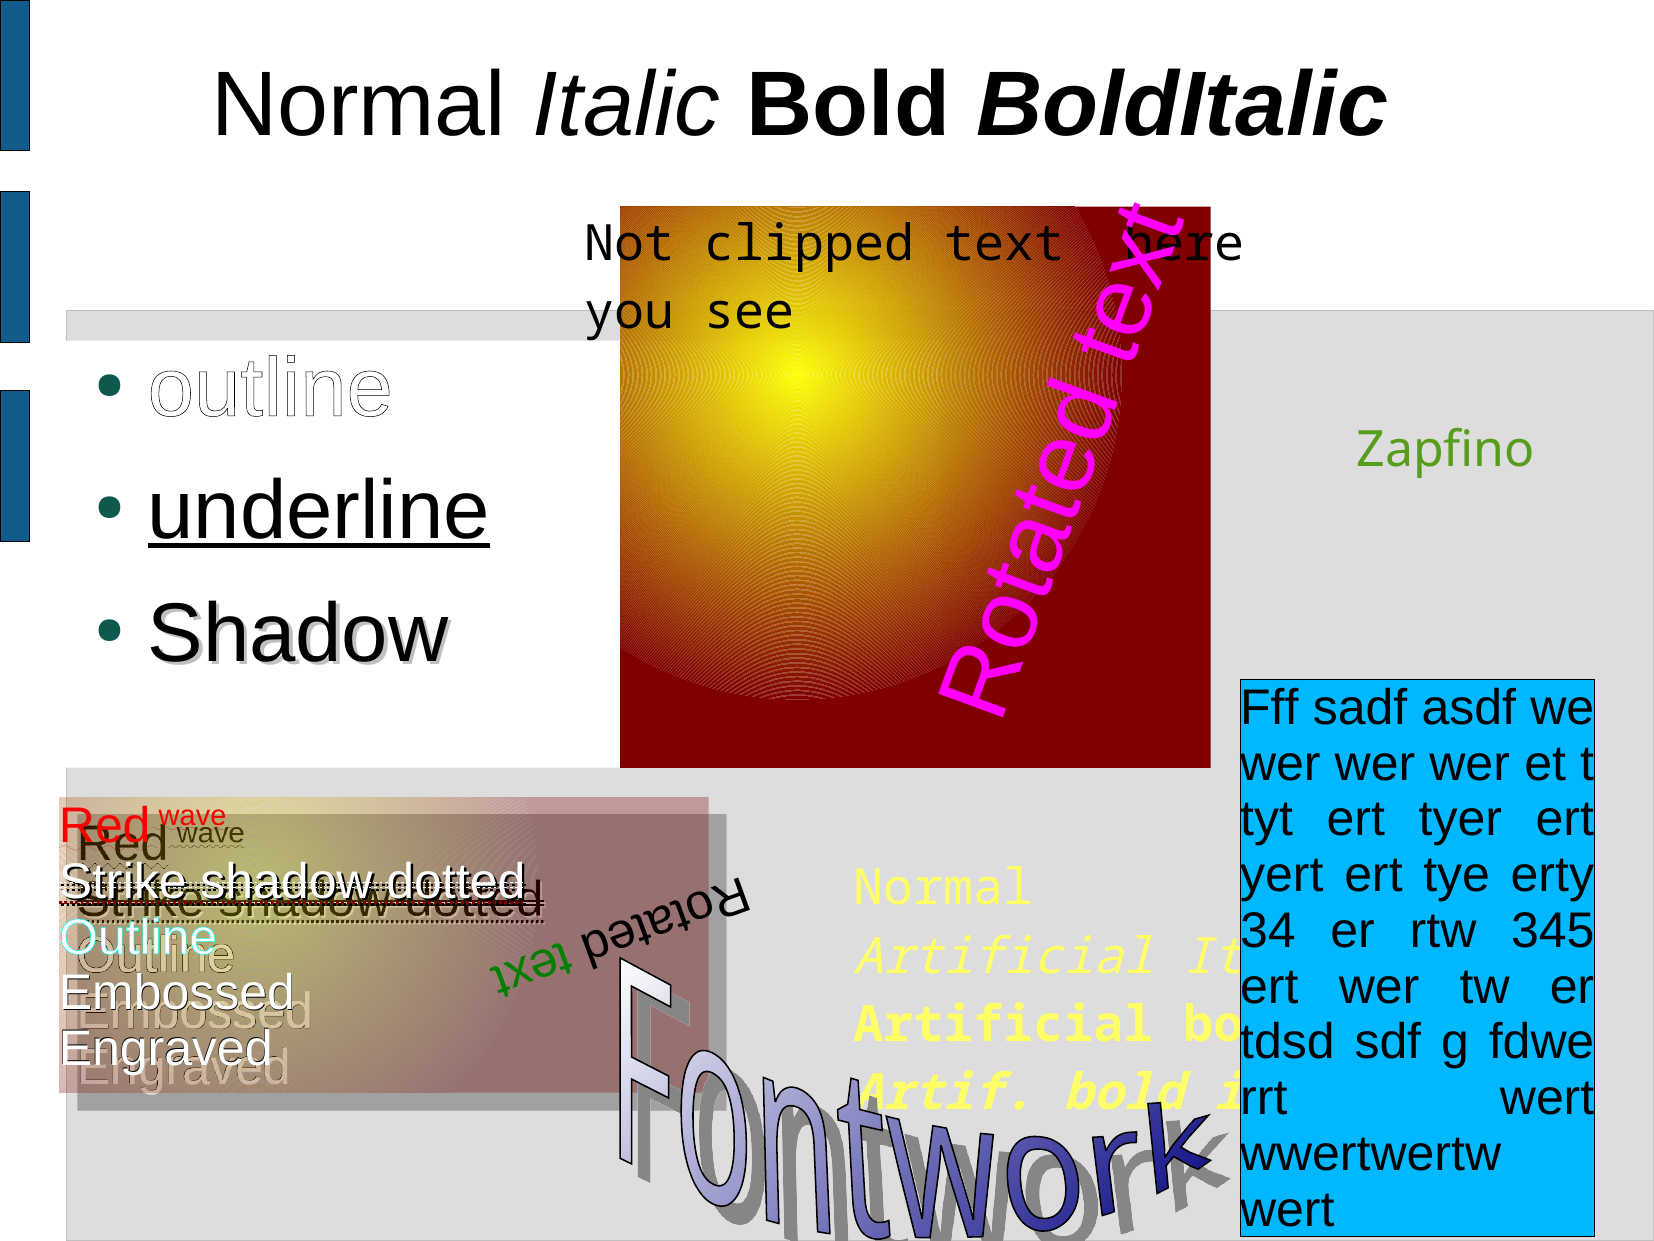

# Normal Italic Bold BoldItalic
Not clipped text here you see
Rotated text
outline
underline
Shadow
Zapfino
Fff sadf asdf we wer wer wer et t tyt ert tyer ert yert ert tye erty 34 er rtw 345 ert wer tw er tdsd sdf g fdwe rrt wert wwertwertw wert
Red wave
Strike shadow dotted
Outline
Embossed
Engraved
Normal
Artificial Italics
Artificial bold
Artif. bold italics
Fontwork
Rotated text